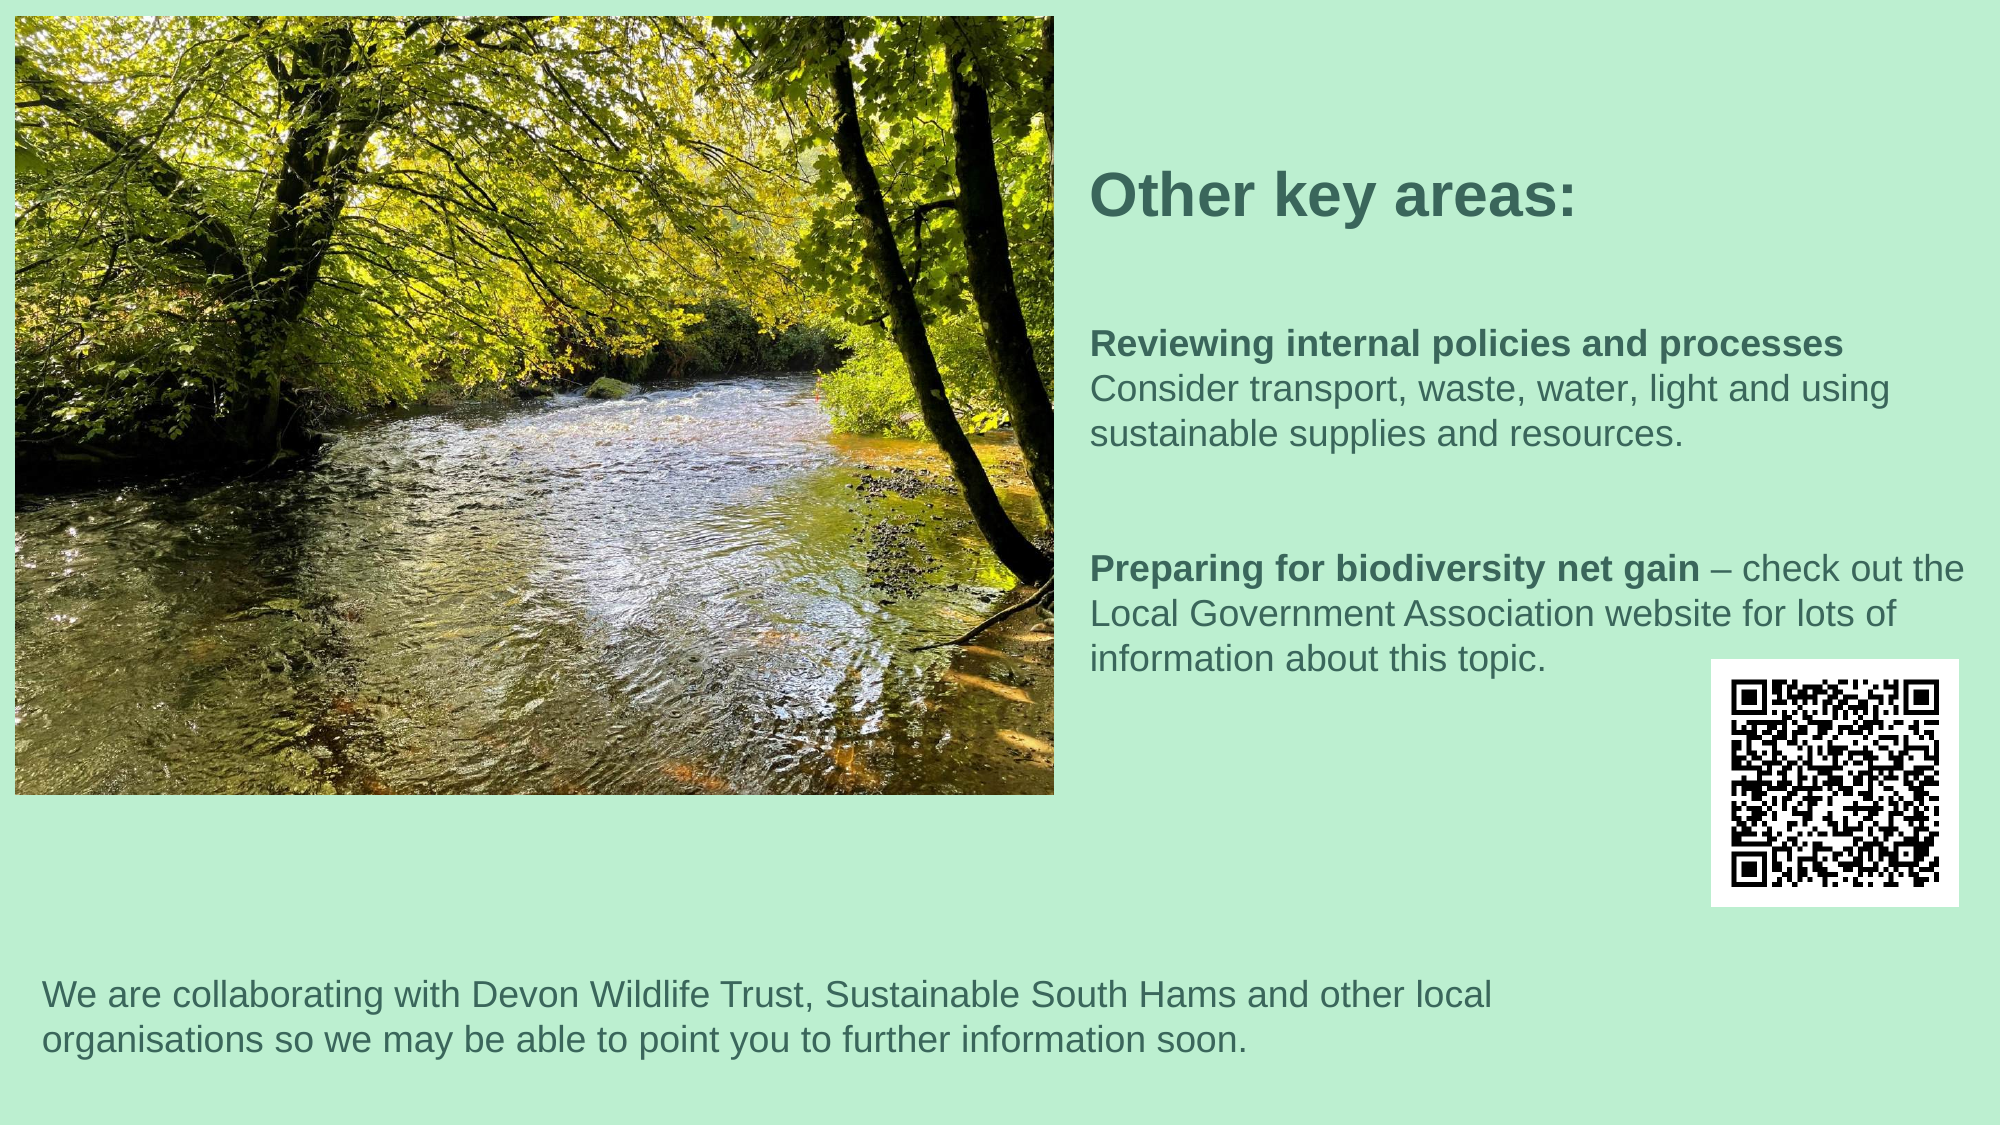

Other key areas:
Reviewing internal policies and processes
Consider transport, waste, water, light and using sustainable supplies and resources.
Preparing for biodiversity net gain – check out the Local Government Association website for lots of information about this topic.
We are collaborating with Devon Wildlife Trust, Sustainable South Hams and other local organisations so we may be able to point you to further information soon.